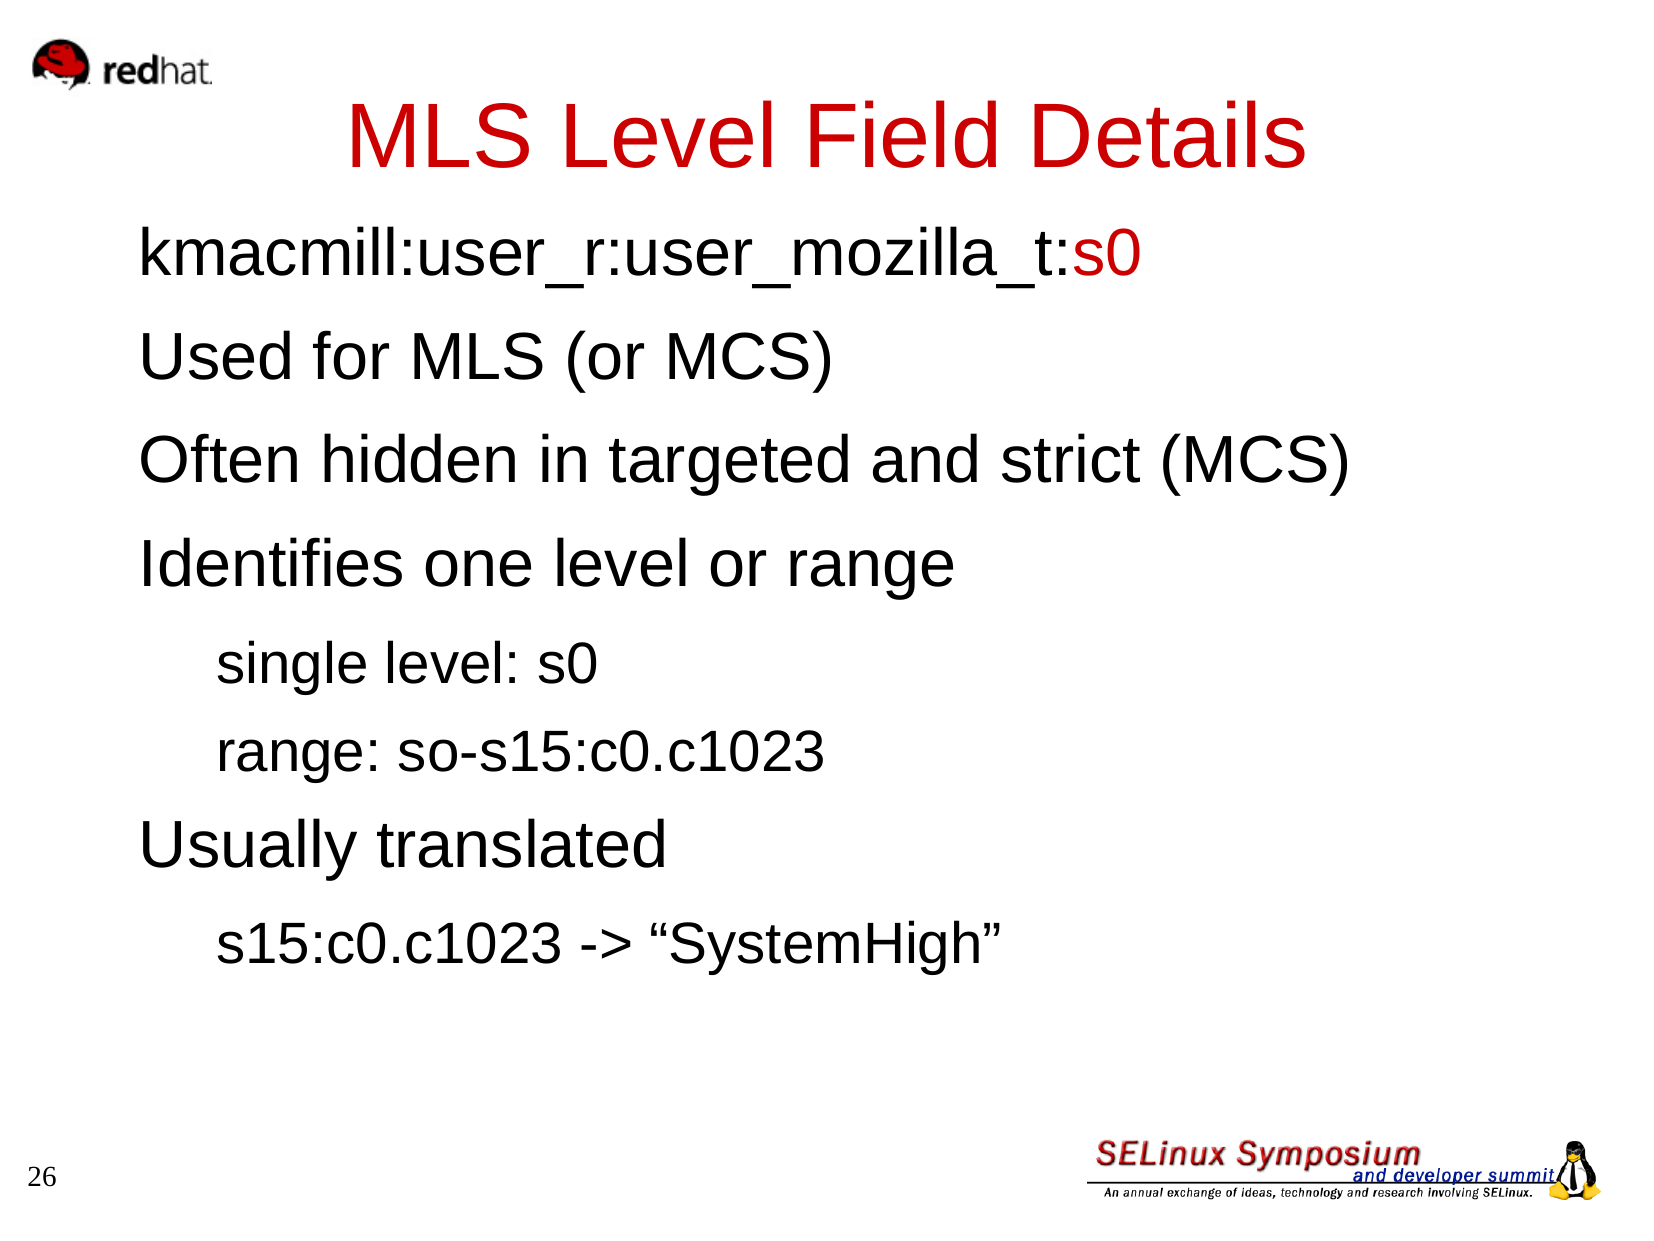

# MLS Level Field Details
kmacmill:user_r:user_mozilla_t:s0
Used for MLS (or MCS)
Often hidden in targeted and strict (MCS)
Identifies one level or range
single level: s0
range: so-s15:c0.c1023
Usually translated
s15:c0.c1023 -> “SystemHigh”